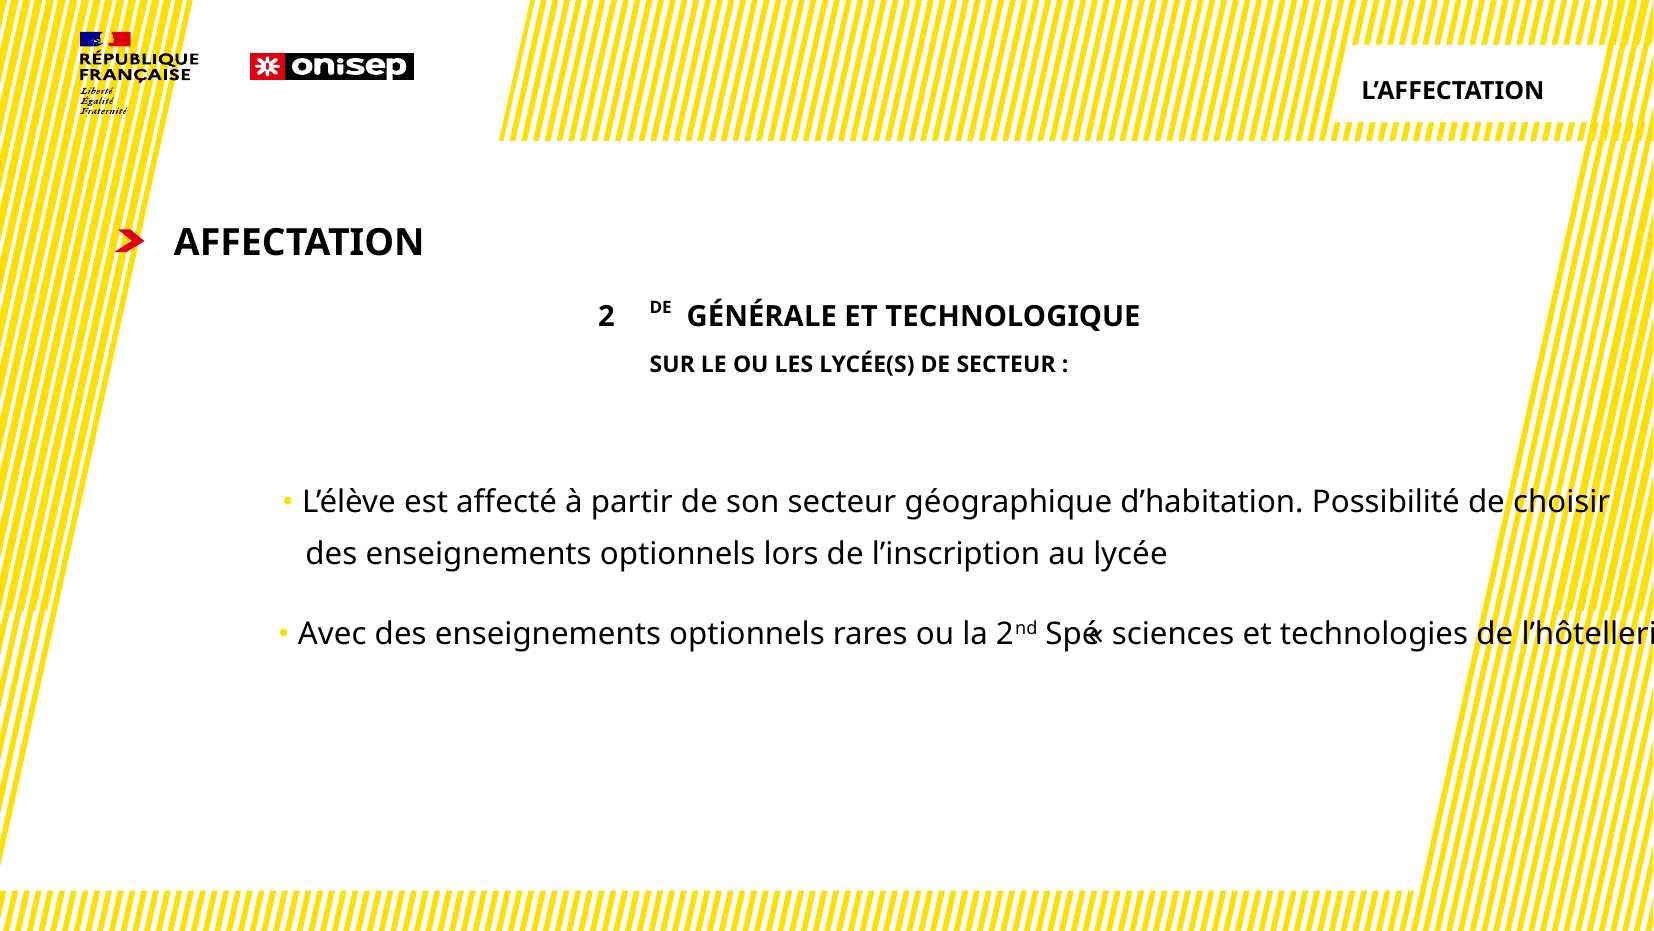

L’AFFECTATION
 AFFECTATION
 2
DE
 GÉNÉRALE ET TECHNOLOGIQUE
SUR LE OU LES LYCÉE(S) DE SECTEUR :
• L’élève est affecté à partir de son secteur géographique d’habitation. Possibilité de choisir
des enseignements optionnels lors de l’inscription au lycée
• Avec des enseignements optionnels rares ou la 2nd Spé
 « sciences et technologies de l’hôtellerie » :